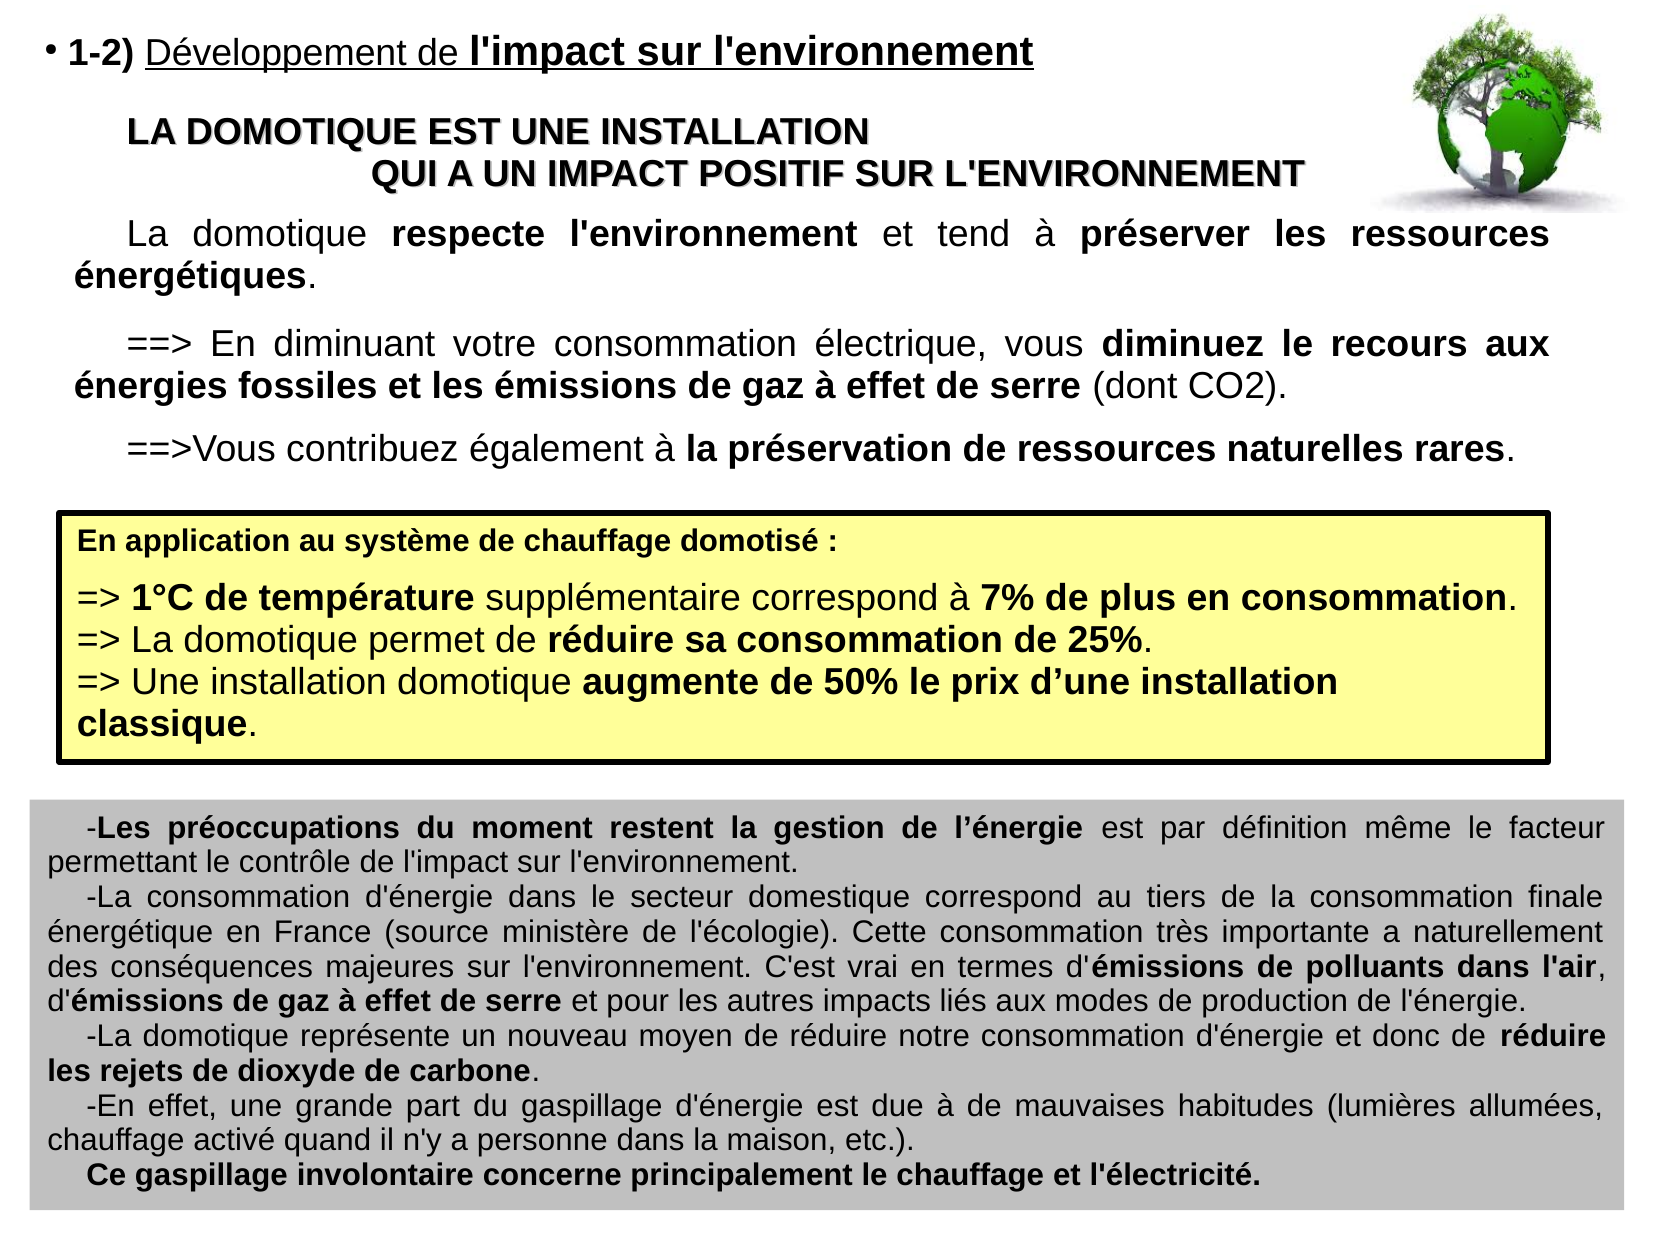

1-2) Développement de l'impact sur l'environnement
LA DOMOTIQUE EST UNE INSTALLATION
QUI A UN IMPACT POSITIF SUR L'ENVIRONNEMENT
La domotique respecte l'environnement et tend à préserver les ressources énergétiques.
==> En diminuant votre consommation électrique, vous diminuez le recours aux énergies fossiles et les émissions de gaz à effet de serre (dont CO2).
==>Vous contribuez également à la préservation de ressources naturelles rares.
En application au système de chauffage domotisé :
=> 1°C de température supplémentaire correspond à 7% de plus en consommation.
=> La domotique permet de réduire sa consommation de 25%.
=> Une installation domotique augmente de 50% le prix d’une installation classique.
-Les préoccupations du moment restent la gestion de l’énergie est par définition même le facteur permettant le contrôle de l'impact sur l'environnement.
-La consommation d'énergie dans le secteur domestique correspond au tiers de la consommation finale énergétique en France (source ministère de l'écologie). Cette consommation très importante a naturellement des conséquences majeures sur l'environnement. C'est vrai en termes d'émissions de polluants dans l'air, d'émissions de gaz à effet de serre et pour les autres impacts liés aux modes de production de l'énergie.
-La domotique représente un nouveau moyen de réduire notre consommation d'énergie et donc de réduire les rejets de dioxyde de carbone.
-En effet, une grande part du gaspillage d'énergie est due à de mauvaises habitudes (lumières allumées, chauffage activé quand il n'y a personne dans la maison, etc.).
Ce gaspillage involontaire concerne principalement le chauffage et l'électricité.